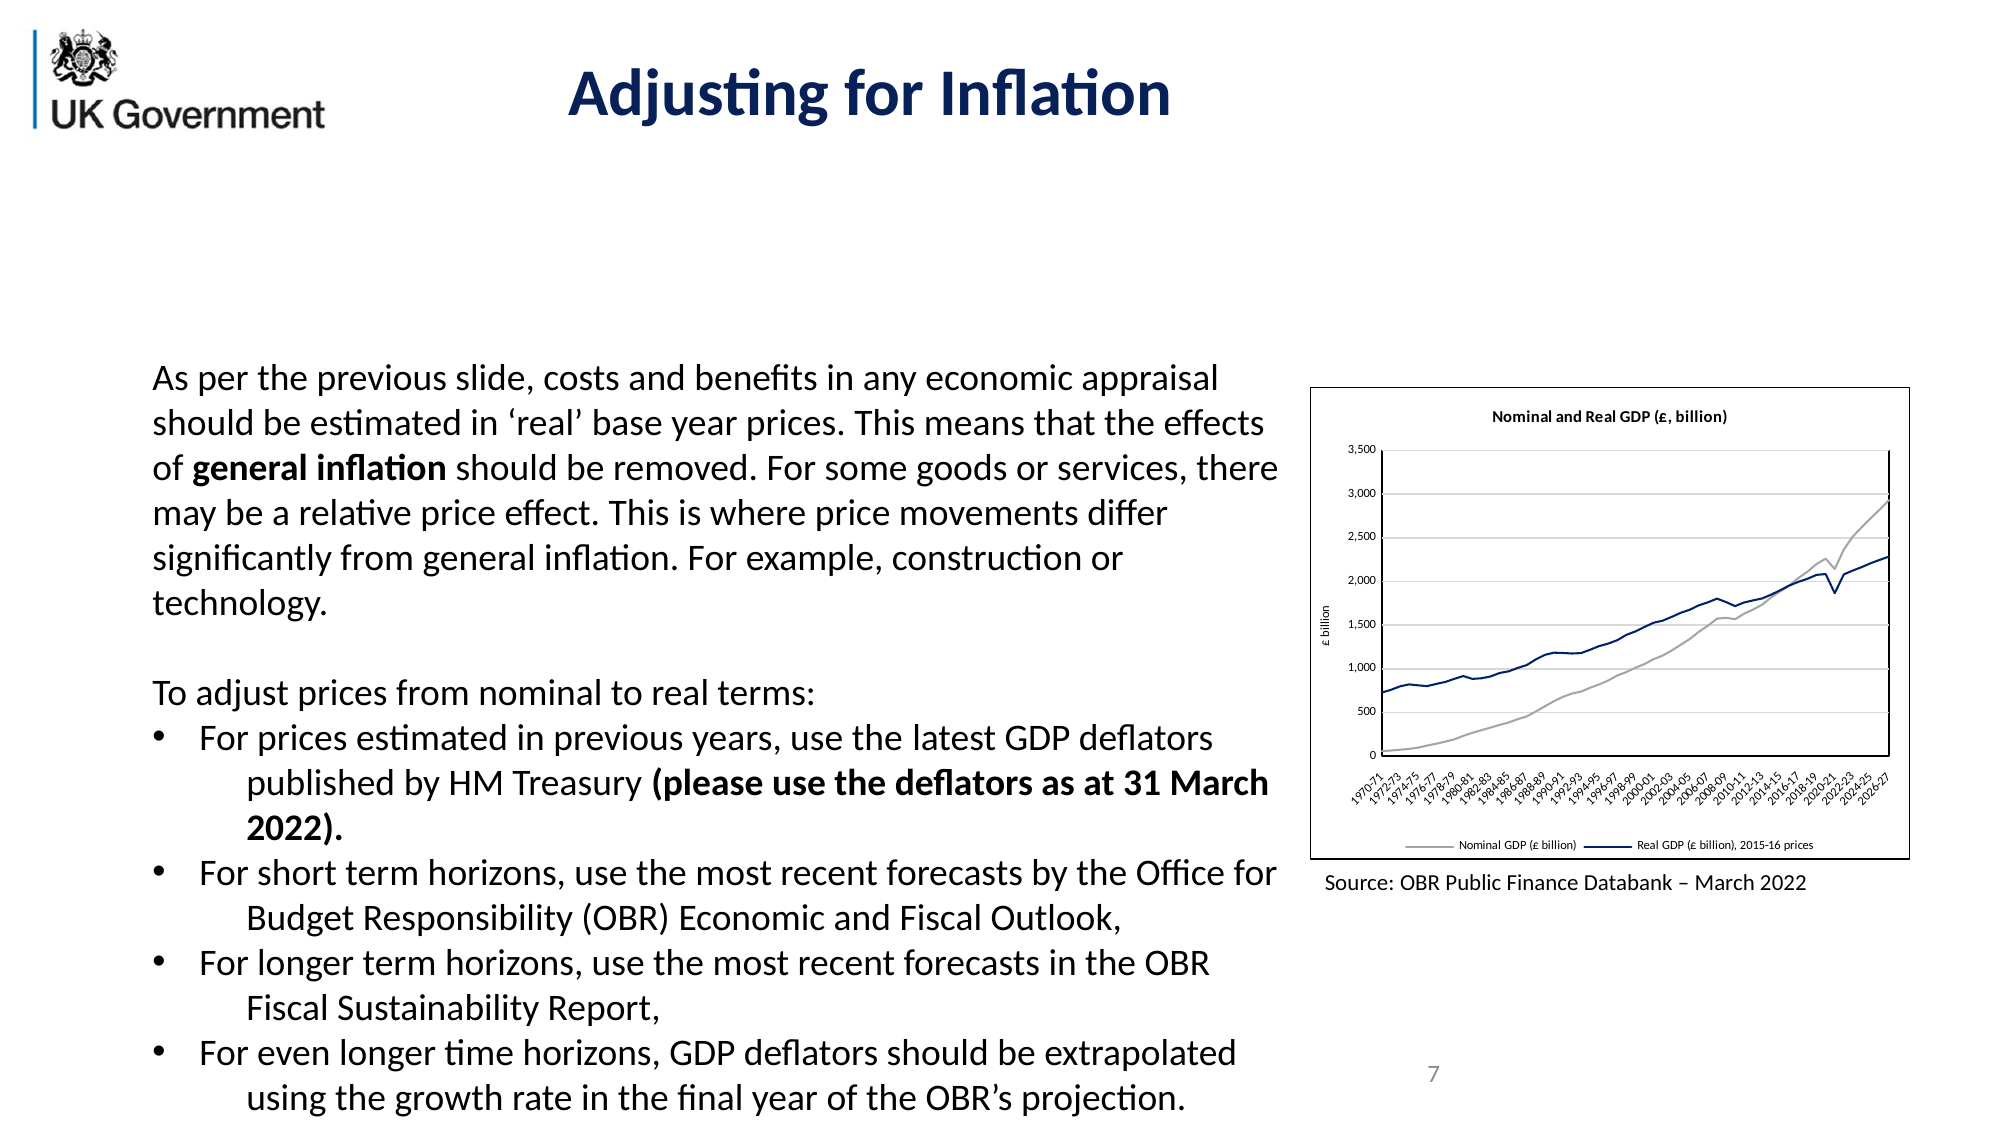

Adjusting for Inflation
As per the previous slide, costs and benefits in any economic appraisal should be estimated in ‘real’ base year prices. This means that the effects of general inflation should be removed. For some goods or services, there may be a relative price effect. This is where price movements differ significantly from general inflation. For example, construction or technology.
To adjust prices from nominal to real terms:
For prices estimated in previous years, use the latest GDP deflators published by HM Treasury (please use the deflators as at 31 March 2022).
For short term horizons, use the most recent forecasts by the Office for Budget Responsibility (OBR) Economic and Fiscal Outlook,
For longer term horizons, use the most recent forecasts in the OBR Fiscal Sustainability Report,
For even longer time horizons, GDP deflators should be extrapolated using the growth rate in the final year of the OBR’s projection.
### Chart: Nominal and Real GDP (£, billion)
| Category | Nominal GDP (£ billion) | Real GDP (£ billion), 2015-16 prices |
|---|---|---|
| 1970-71 | 57.698 | 728.878816326531 |
| 1971-72 | 64.537 | 758.513981012658 |
| 1972-73 | 73.843 | 799.571142857143 |
| 1973-74 | 82.737 | 821.618229946524 |
| 1974-75 | 98.039 | 810.950659242762 |
| 1975-76 | 120.68 | 801.79878354204 |
| 1976-77 | 141.863 | 827.125874411303 |
| 1977-78 | 165.822 | 849.46608 |
| 1978-79 | 192.026 | 884.844372208437 |
| 1979-80 | 232.168 | 916.335761955367 |
| 1980-81 | 267.048 | 883.971721925134 |
| 1981-82 | 297.719 | 891.716424193549 |
| 1982-83 | 326.894 | 912.159516153268 |
| 1983-84 | 357.532 | 951.880894623656 |
| 1984-85 | 385.441 | 970.52737220339 |
| 1985-86 | 423.319 | 1010.41565938303 |
| 1986-87 | 455.208 | 1042.96268476249 |
| 1987-88 | 511.132 | 1107.55207001167 |
| 1988-89 | 570.568 | 1159.23936105033 |
| 1989-90 | 629.075 | 1184.17868727826 |
| 1990-91 | 679.572 | 1180.51001309635 |
| 1991-92 | 716.288 | 1174.52257483444 |
| 1992-93 | 738.955 | 1179.40647614955 |
| 1993-94 | 783.211 | 1218.61988018433 |
| 1994-95 | 821.875 | 1260.29882328654 |
| 1995-96 | 866.242 | 1288.43523748498 |
| 1996-97 | 924.297 | 1327.47063341067 |
| 1997-98 | 962.708 | 1388.5427231068 |
| 1998-99 | 1012.21 | 1427.78121534372 |
| 1999-00 | 1054.714 | 1479.30808006042 |
| 2000-01 | 1110.346 | 1526.7771358756 |
| 2001-02 | 1151.245 | 1550.29874184191 |
| 2002-03 | 1208.514 | 1593.89950142045 |
| 2003-04 | 1275.904 | 1640.82668144044 |
| 2004-05 | 1341.848 | 1676.29447426842 |
| 2005-06 | 1423.37 | 1726.45205094709 |
| 2006-07 | 1494.225 | 1760.64455901015 |
| 2007-08 | 1572.772 | 1802.86271851852 |
| 2008-09 | 1583.849 | 1763.31390467626 |
| 2009-10 | 1566.72 | 1717.47286894923 |
| 2010-11 | 1631.224 | 1758.59678838897 |
| 2011-12 | 1678.775 | 1782.94834143552 |
| 2012-13 | 1734.589 | 1805.56713733184 |
| 2013-14 | 1817.879 | 1849.75413863014 |
| 2014-15 | 1888.39 | 1900.1572636142 |
| 2015-16 | 1953.366 | 1953.366 |
| 2016-17 | 2039.801 | 1995.21225019752 |
| 2017-18 | 2111.738 | 2030.28602951074 |
| 2018-19 | 2199.704 | 2075.10811684023 |
| 2019-20 | 2261.2 | 2083.89498759305 |
| 2020-21 | 2141.857 | 1865.14815896835 |
| 2021-22 | 2364.401845 | 2080.17638643725 |
| 2022-23 | 2513.170865 | 2124.90791434083 |
| 2023-24 | 2621.533944 | 2164.36387158569 |
| 2024-25 | 2726.166586 | 2209.77317464038 |
| 2025-26 | 2826.171888 | 2246.95062544047 |
| 2026-27 | 2931.225562 | 2284.76585700494 |Source: OBR Public Finance Databank – March 2022
1